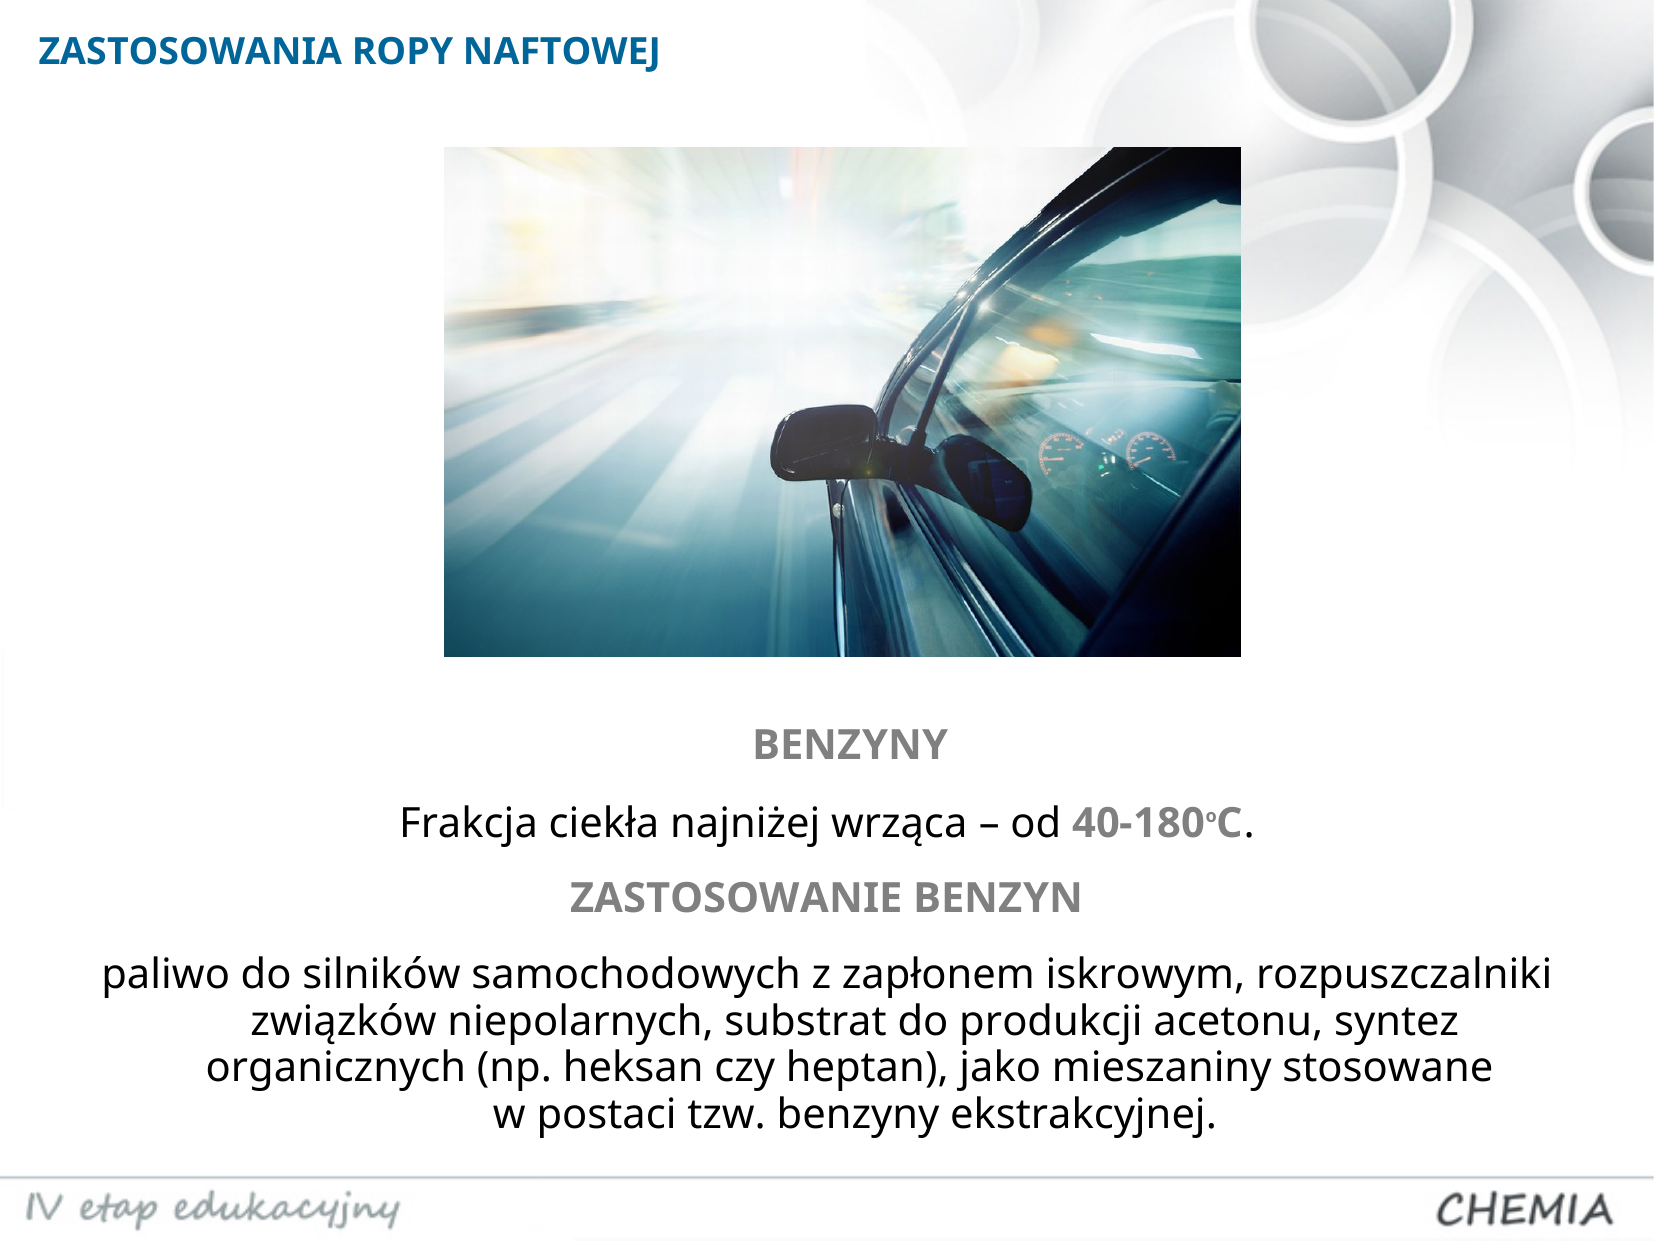

ZASTOSOWANIA ROPY NAFTOWEJ
BENZYNY
# Frakcja ciekła najniżej wrząca – od 40-180oC.
ZASTOSOWANIE BENZYN
paliwo do silników samochodowych z zapłonem iskrowym, rozpuszczalniki związków niepolarnych, substrat do produkcji acetonu, syntez organicznych (np. heksan czy heptan), jako mieszaniny stosowane
w postaci tzw. benzyny ekstrakcyjnej.